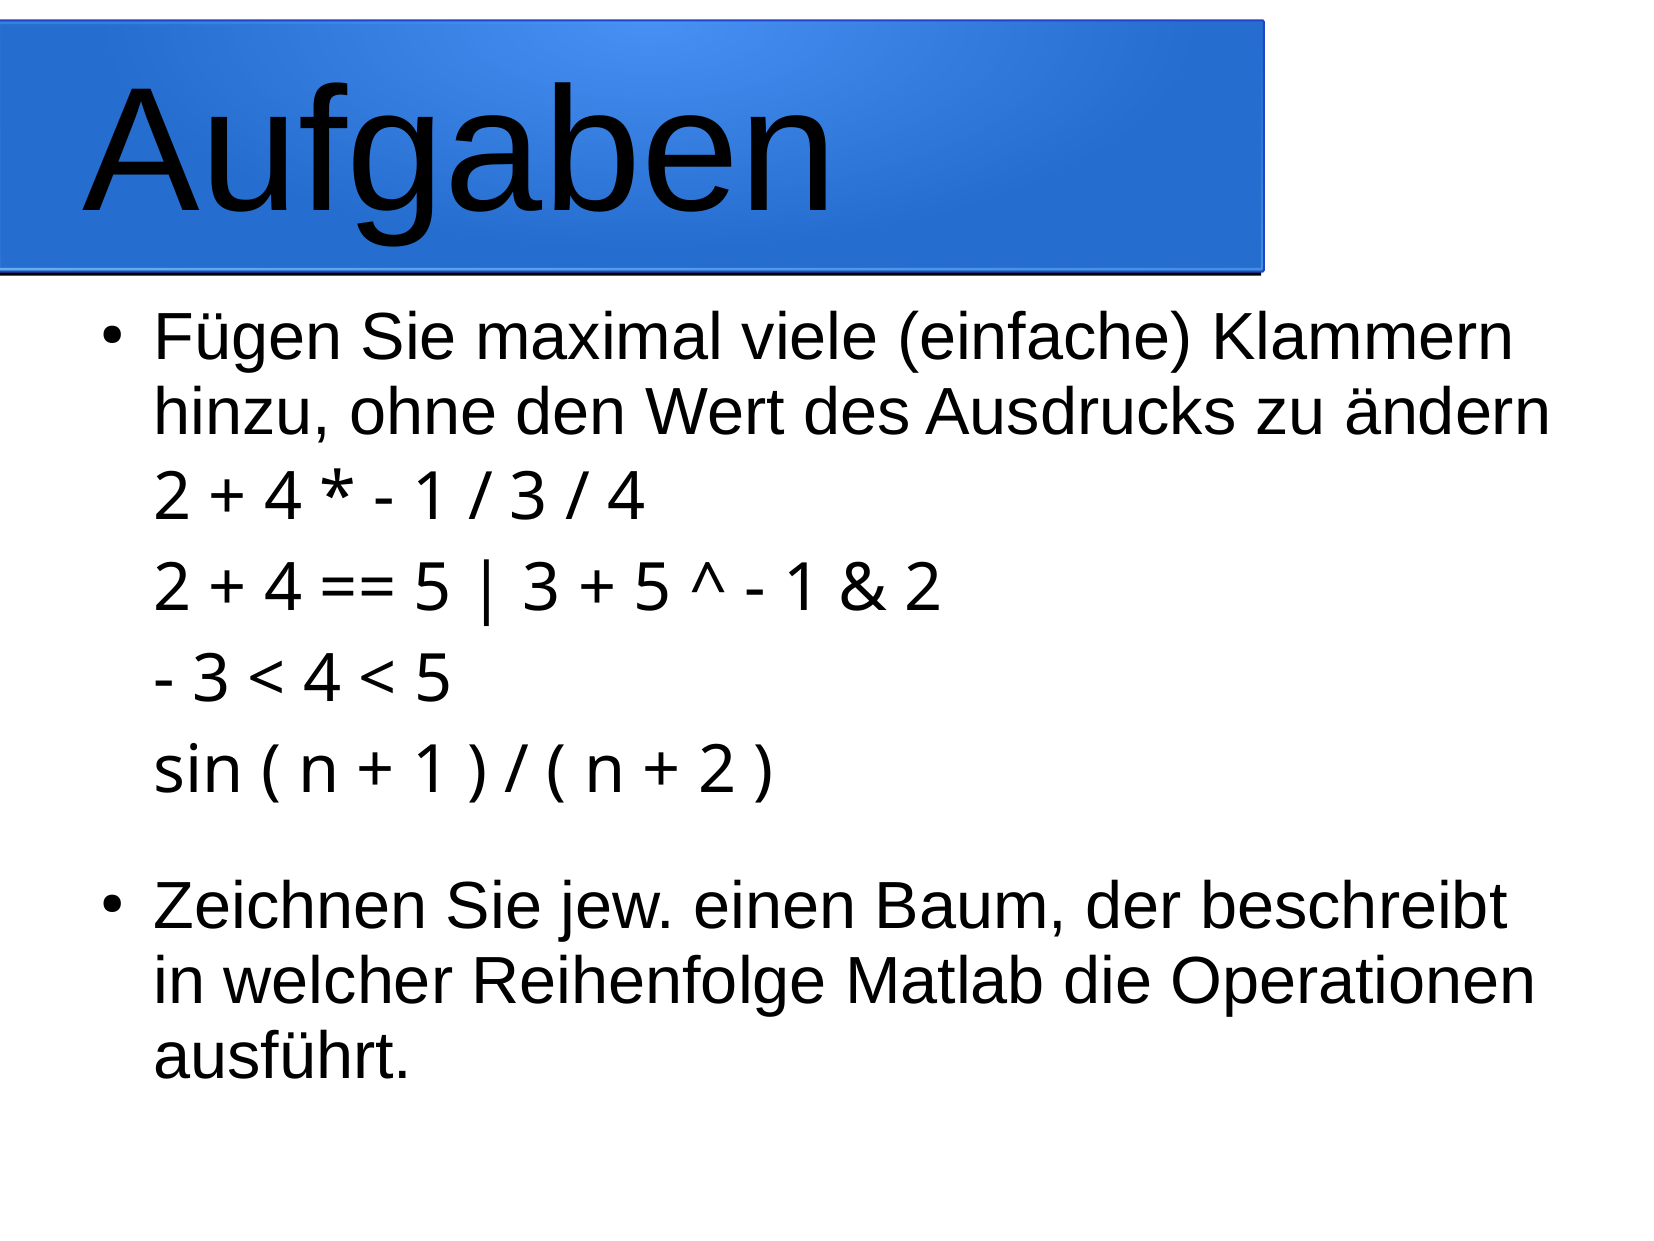

# Aufgaben
Fügen Sie maximal viele (einfache) Klammern hinzu, ohne den Wert des Ausdrucks zu ändern
2 + 4 * - 1 / 3 / 4
2 + 4 == 5 | 3 + 5 ^ - 1 & 2
- 3 < 4 < 5
sin ( n + 1 ) / ( n + 2 )
Zeichnen Sie jew. einen Baum, der beschreibt in welcher Reihenfolge Matlab die Operationen ausführt.